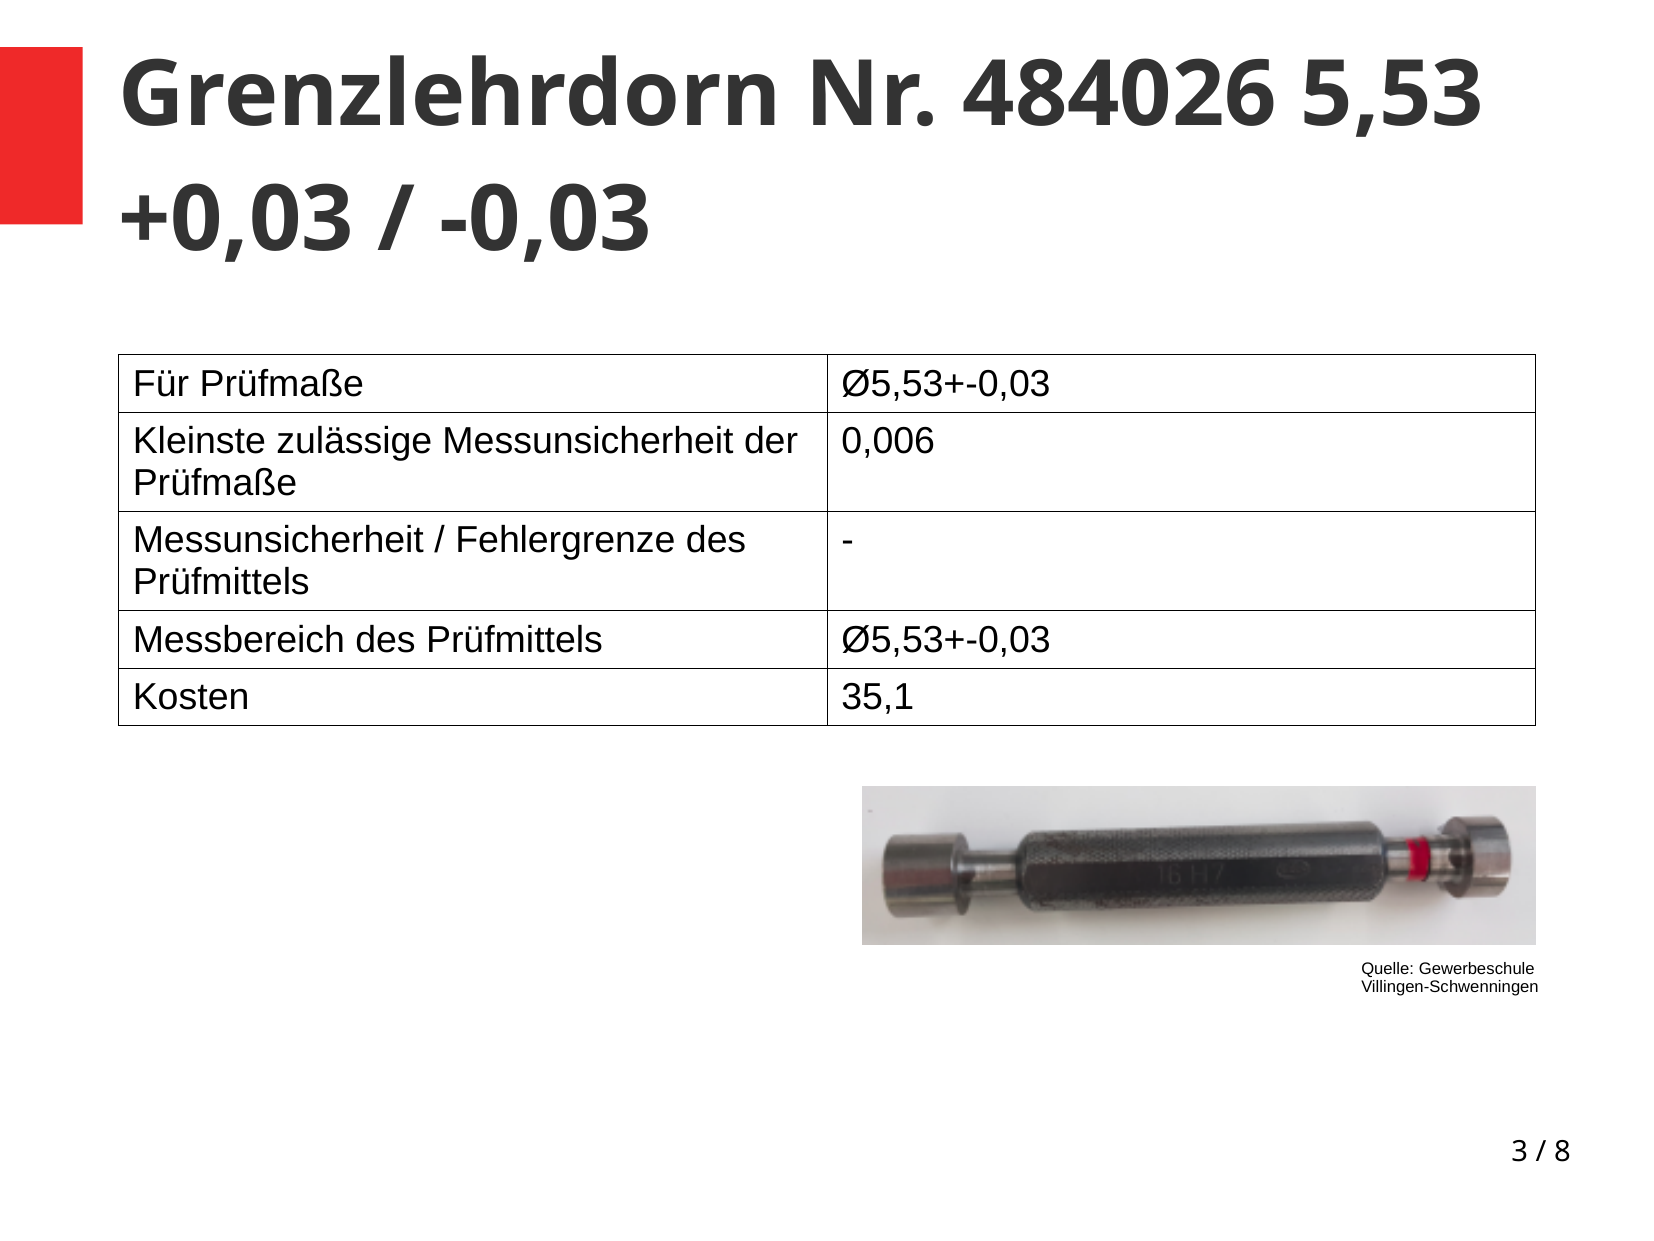

# Grenzlehrdorn Nr. 484026 5,53 +0,03 / -0,03
| Für Prüfmaße | Ø5,53+-0,03 |
| --- | --- |
| Kleinste zulässige Messunsicherheit der Prüfmaße | 0,006 |
| Messunsicherheit / Fehlergrenze des Prüfmittels | - |
| Messbereich des Prüfmittels | Ø5,53+-0,03 |
| Kosten | 35,1 |
Quelle: Gewerbeschule
Villingen-Schwenningen
3